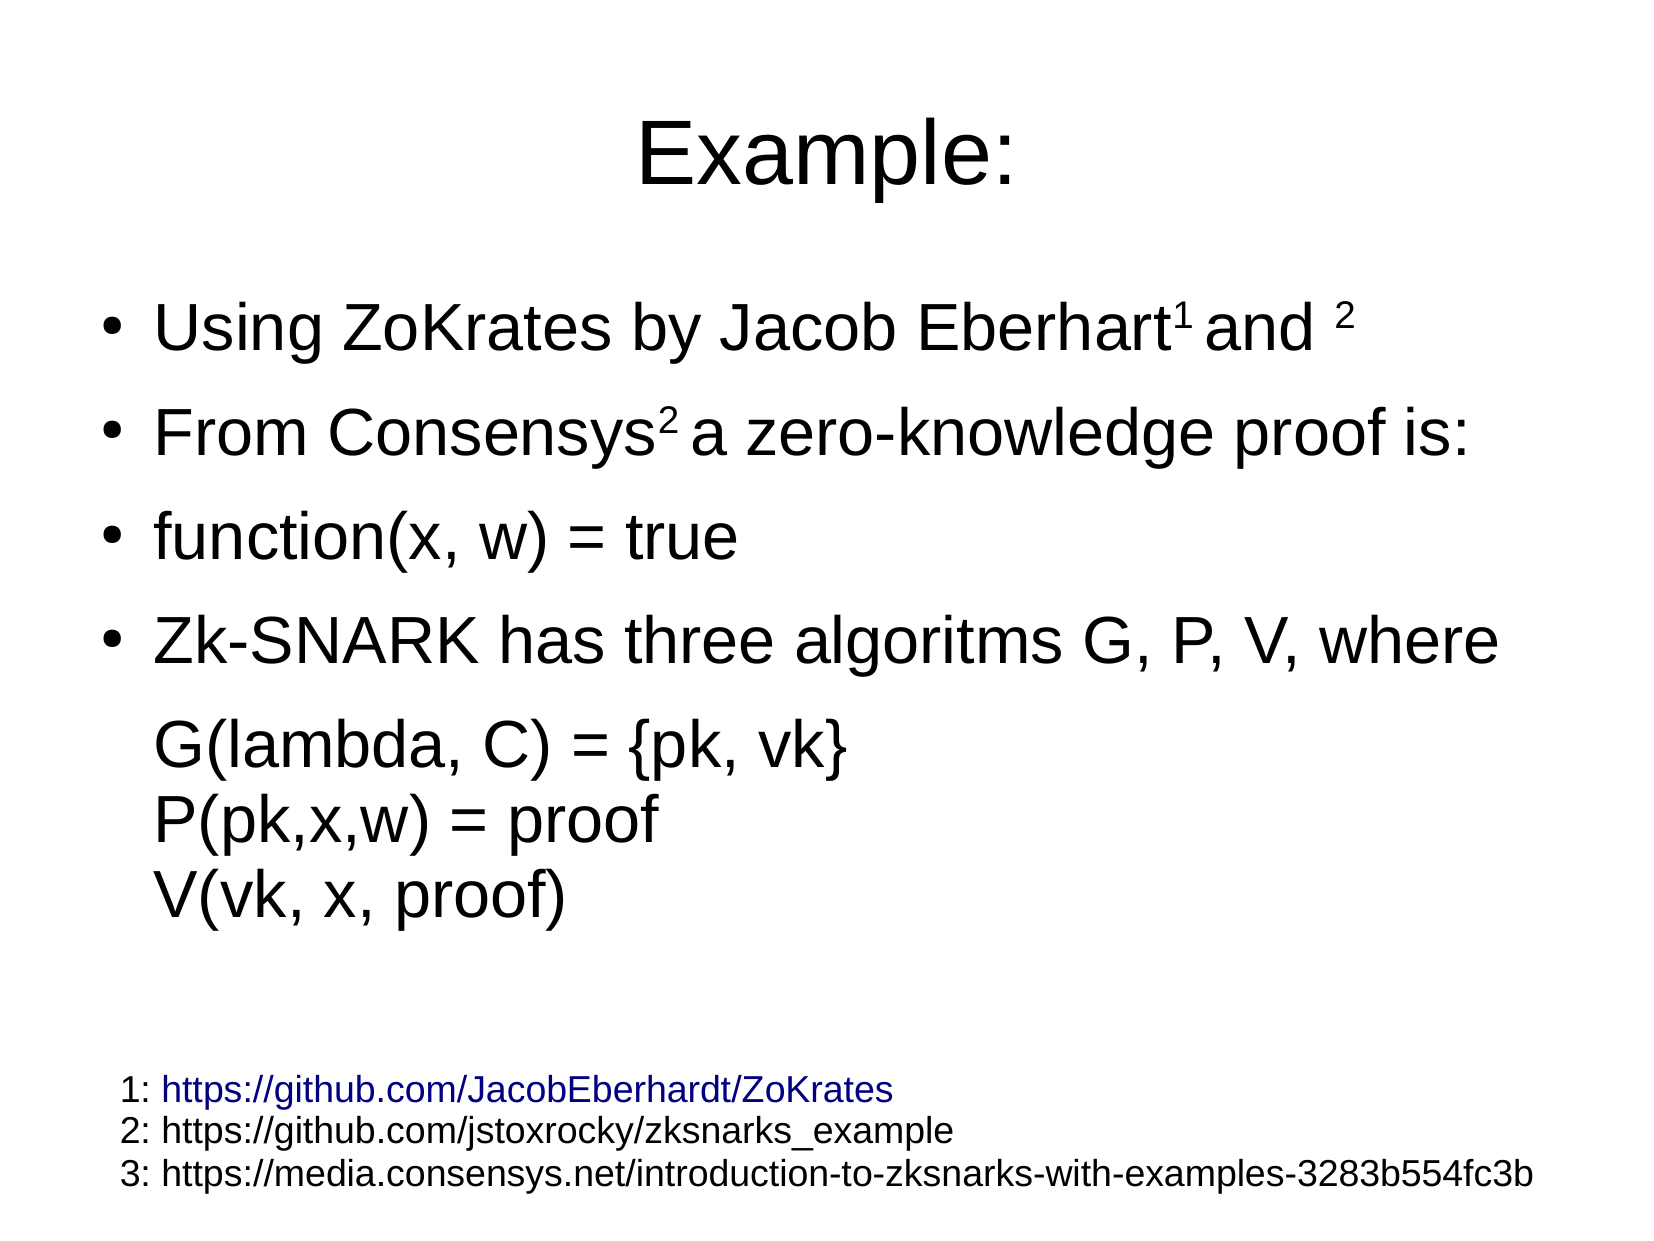

# Example:
Using ZoKrates by Jacob Eberhart1 and 2
From Consensys2 a zero-knowledge proof is:
function(x, w) = true
Zk-SNARK has three algoritms G, P, V, where
G(lambda, C) = {pk, vk}
P(pk,x,w) = proof
V(vk, x, proof)
1: https://github.com/JacobEberhardt/ZoKrates
2: https://github.com/jstoxrocky/zksnarks_example
3: https://media.consensys.net/introduction-to-zksnarks-with-examples-3283b554fc3b